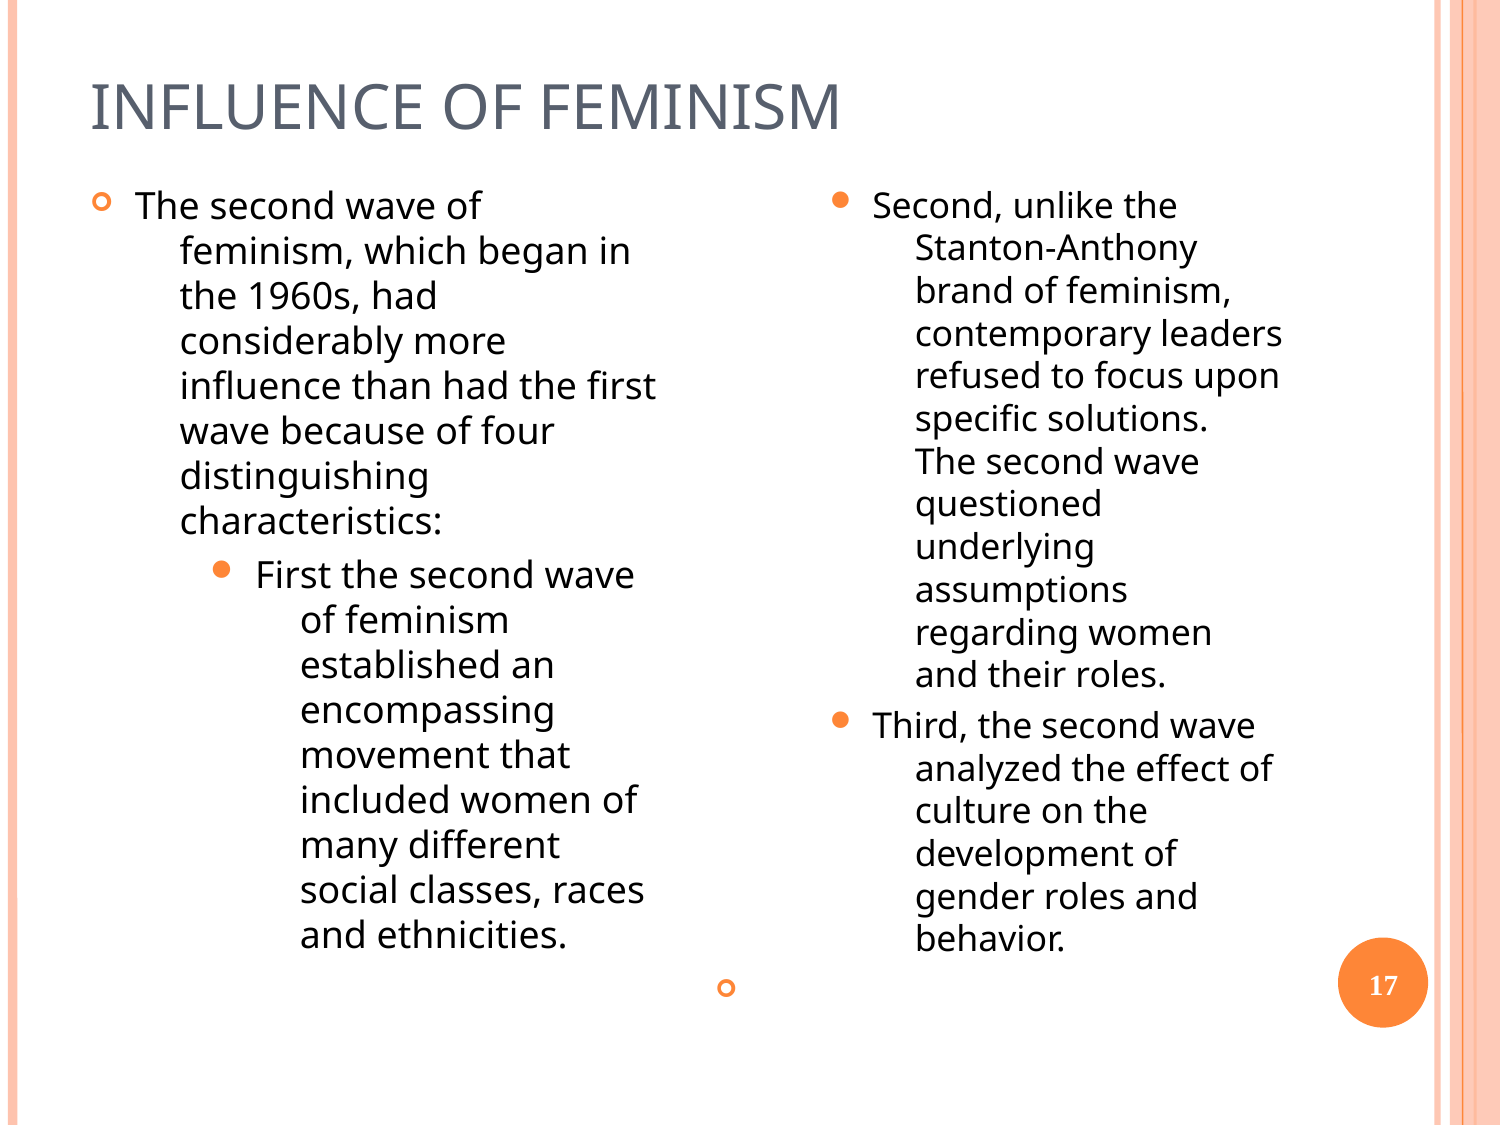

# Influence of Feminism
The second wave of feminism, which began in the 1960s, had considerably more influence than had the first wave because of four distinguishing characteristics:
First the second wave of feminism established an encompassing movement that included women of many different social classes, races and ethnicities.
Second, unlike the Stanton-Anthony brand of feminism, contemporary leaders refused to focus upon specific solutions. The second wave questioned underlying assumptions regarding women and their roles.
Third, the second wave analyzed the effect of culture on the development of gender roles and behavior.